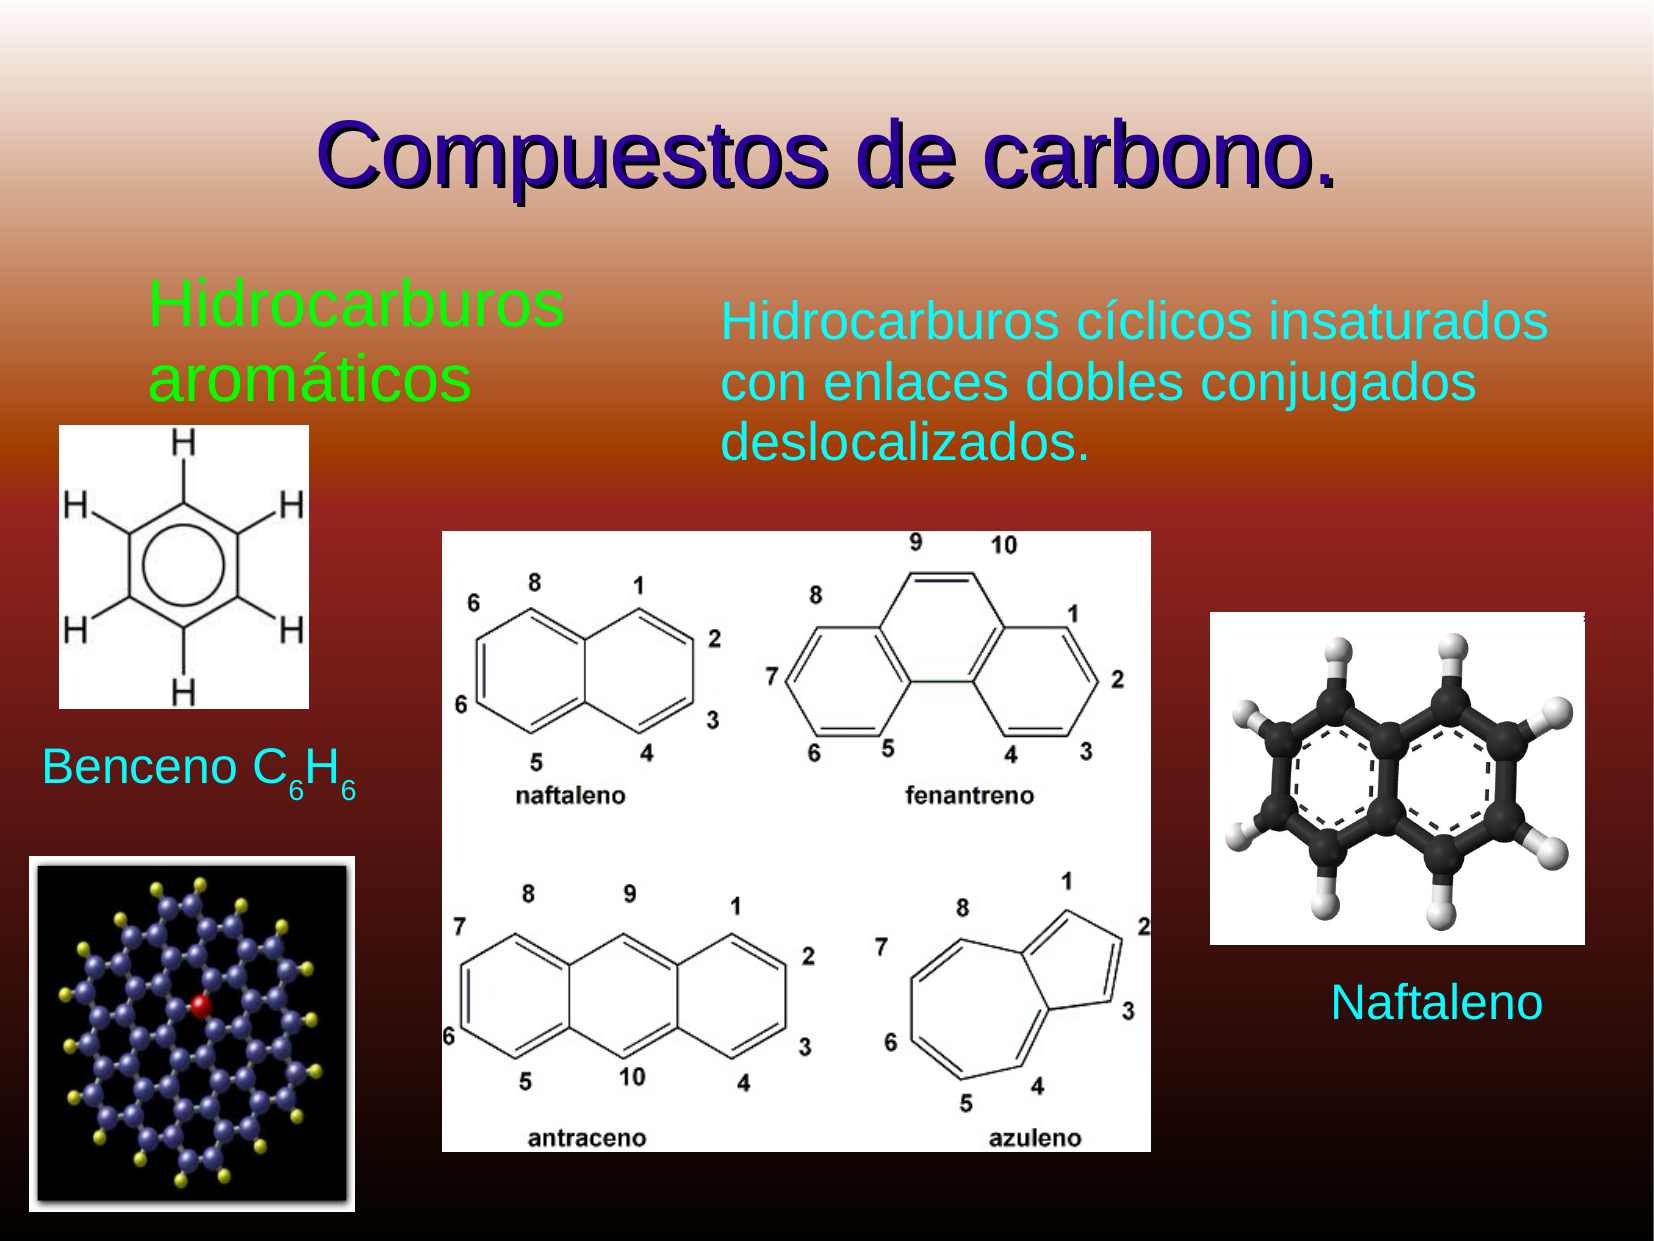

Compuestos de carbono.
# Hidrocarburos aromáticos
Hidrocarburos cíclicos insaturados con enlaces dobles conjugados deslocalizados.
Benceno C6H6
Naftaleno